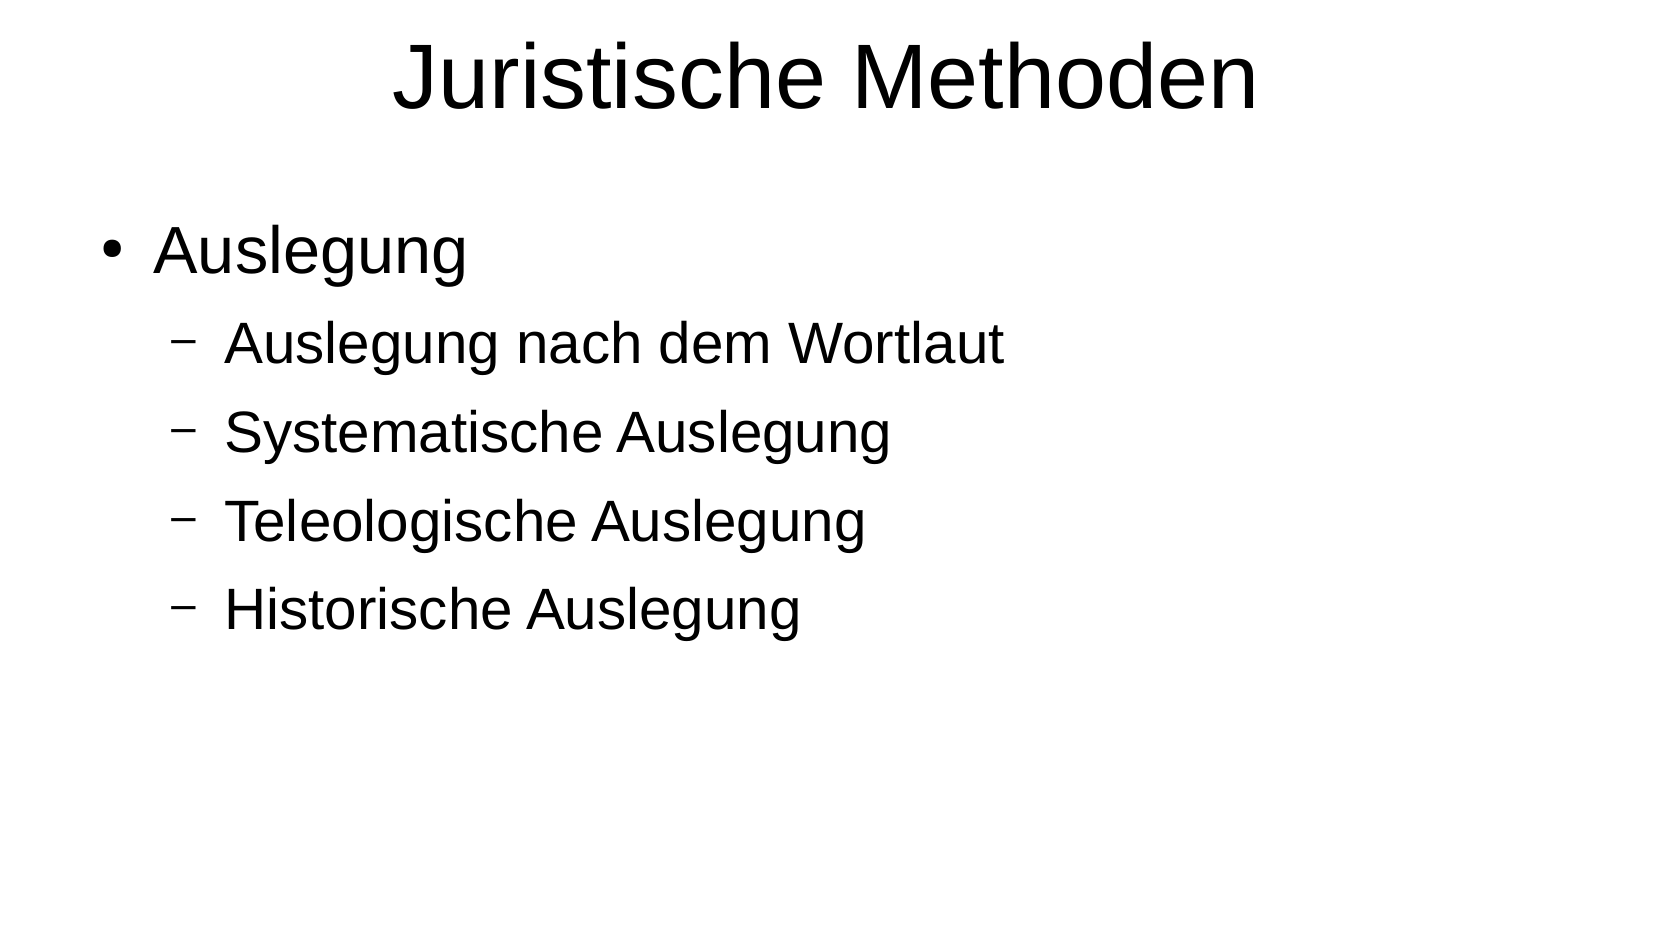

# Juristische Methoden
Auslegung
Auslegung nach dem Wortlaut
Systematische Auslegung
Teleologische Auslegung
Historische Auslegung